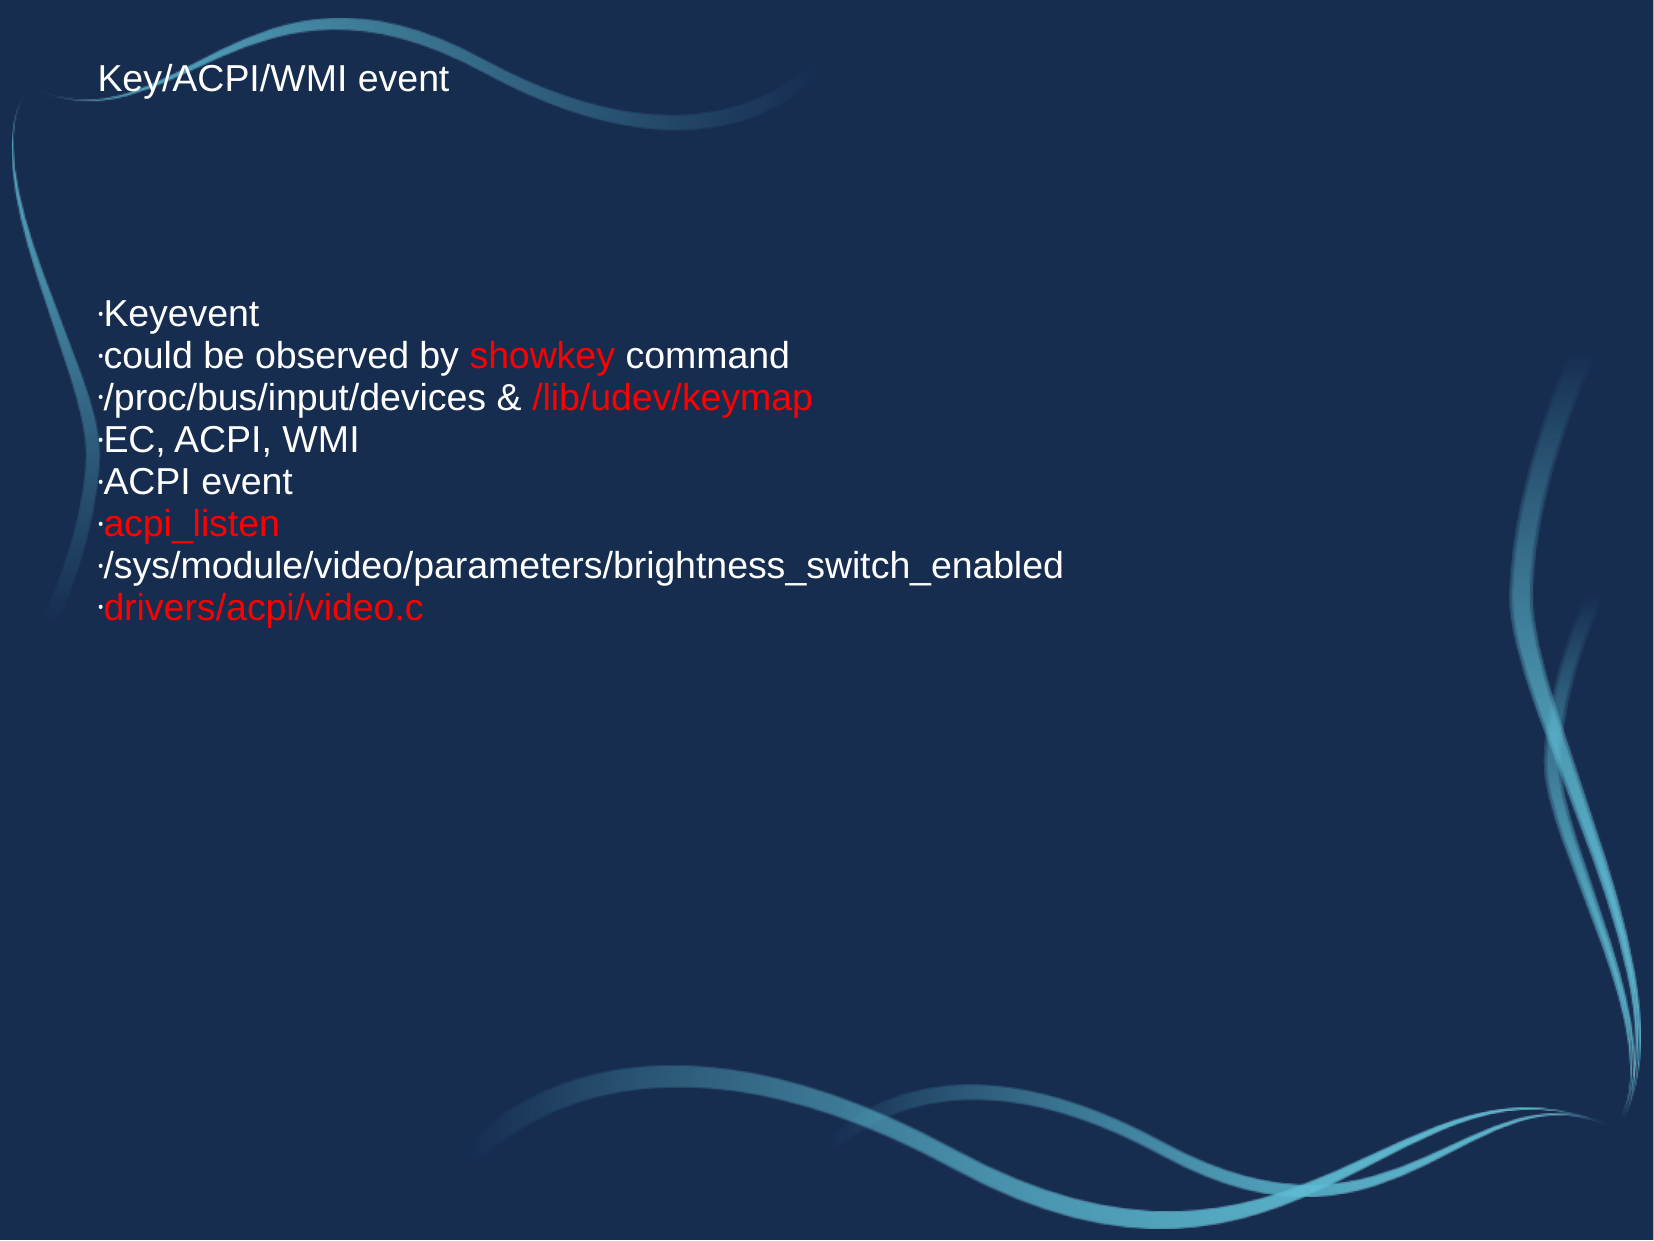

Key/ACPI/WMI event
Keyevent
could be observed by showkey command
/proc/bus/input/devices & /lib/udev/keymap
EC, ACPI, WMI
ACPI event
acpi_listen
/sys/module/video/parameters/brightness_switch_enabled
drivers/acpi/video.c